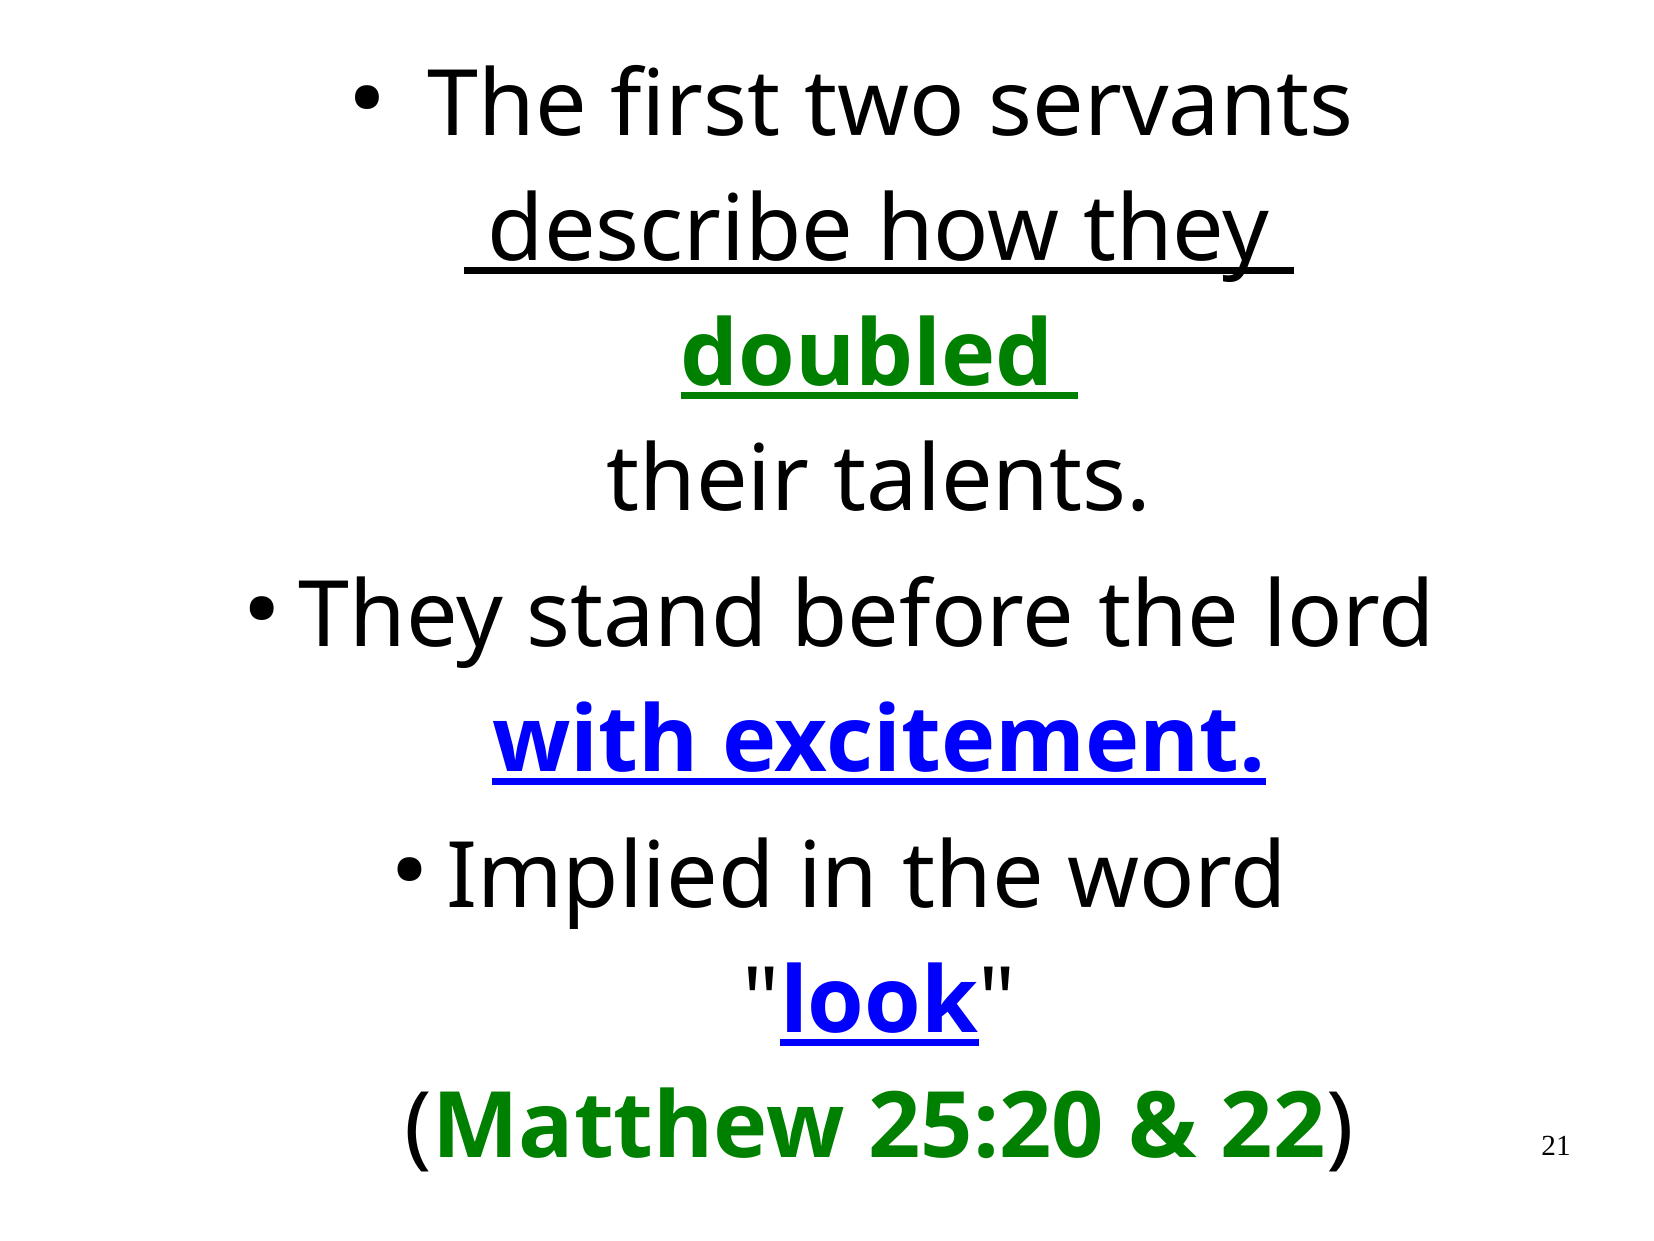

# The first two servants describe how they doubled their talents.
They stand before the lord
with excitement.
Implied in the word
"look"
(Matthew 25:20 & 22)
21